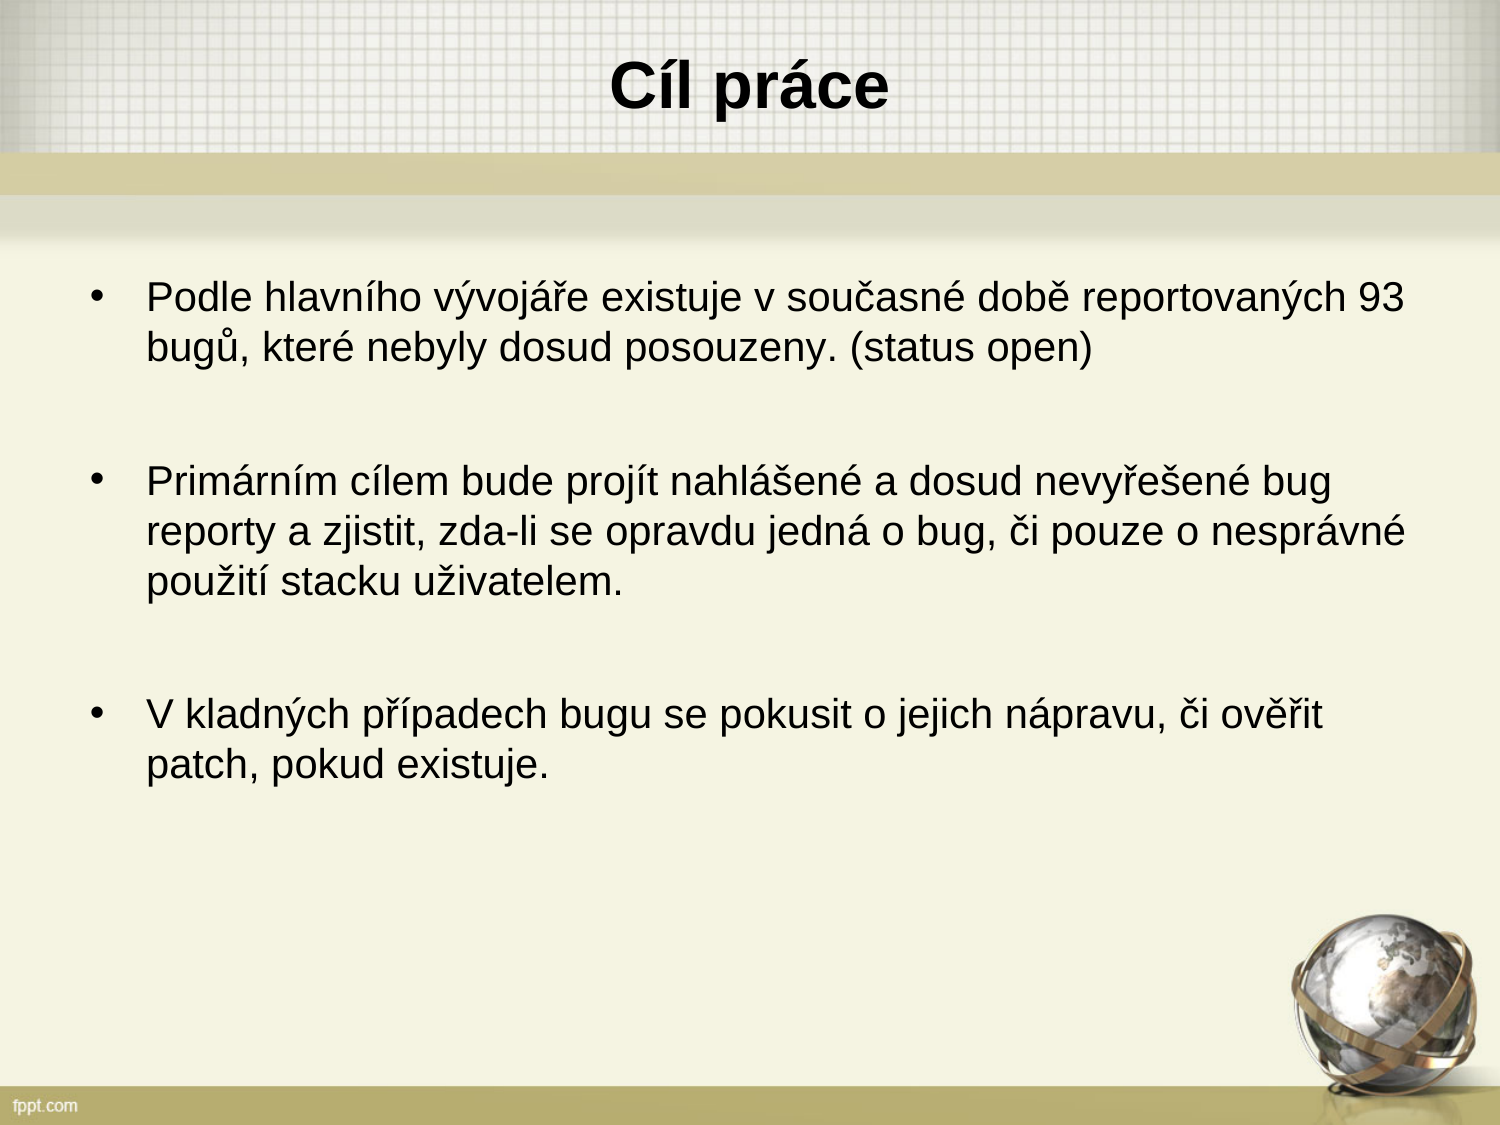

# Cíl práce
Podle hlavního vývojáře existuje v současné době reportovaných 93 bugů, které nebyly dosud posouzeny. (status open)
Primárním cílem bude projít nahlášené a dosud nevyřešené bug reporty a zjistit, zda-li se opravdu jedná o bug, či pouze o nesprávné použití stacku uživatelem.
V kladných případech bugu se pokusit o jejich nápravu, či ověřit patch, pokud existuje.